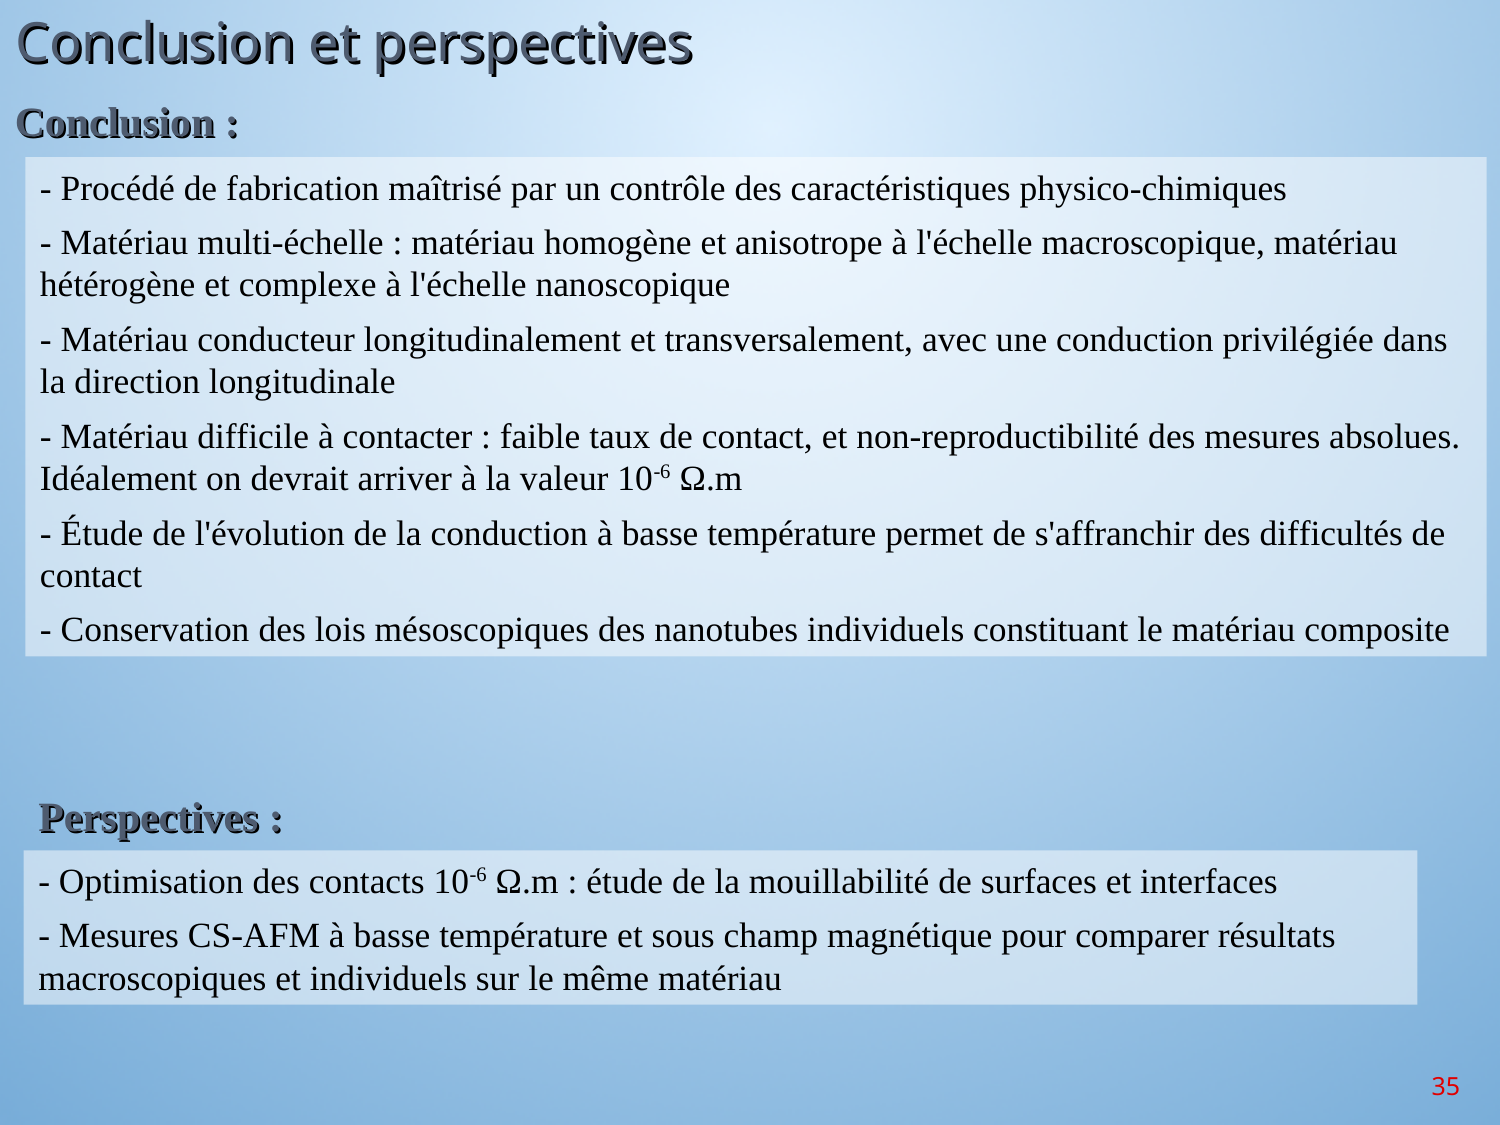

# Conclusion et perspectives
Conclusion :
- Procédé de fabrication maîtrisé par un contrôle des caractéristiques physico-chimiques
- Matériau multi-échelle : matériau homogène et anisotrope à l'échelle macroscopique, matériau hétérogène et complexe à l'échelle nanoscopique
- Matériau conducteur longitudinalement et transversalement, avec une conduction privilégiée dans la direction longitudinale
- Matériau difficile à contacter : faible taux de contact, et non-reproductibilité des mesures absolues. Idéalement on devrait arriver à la valeur 10-6 Ω.m
- Étude de l'évolution de la conduction à basse température permet de s'affranchir des difficultés de contact
- Conservation des lois mésoscopiques des nanotubes individuels constituant le matériau composite
Perspectives :
- Optimisation des contacts 10-6 Ω.m : étude de la mouillabilité de surfaces et interfaces
- Mesures CS-AFM à basse température et sous champ magnétique pour comparer résultats macroscopiques et individuels sur le même matériau